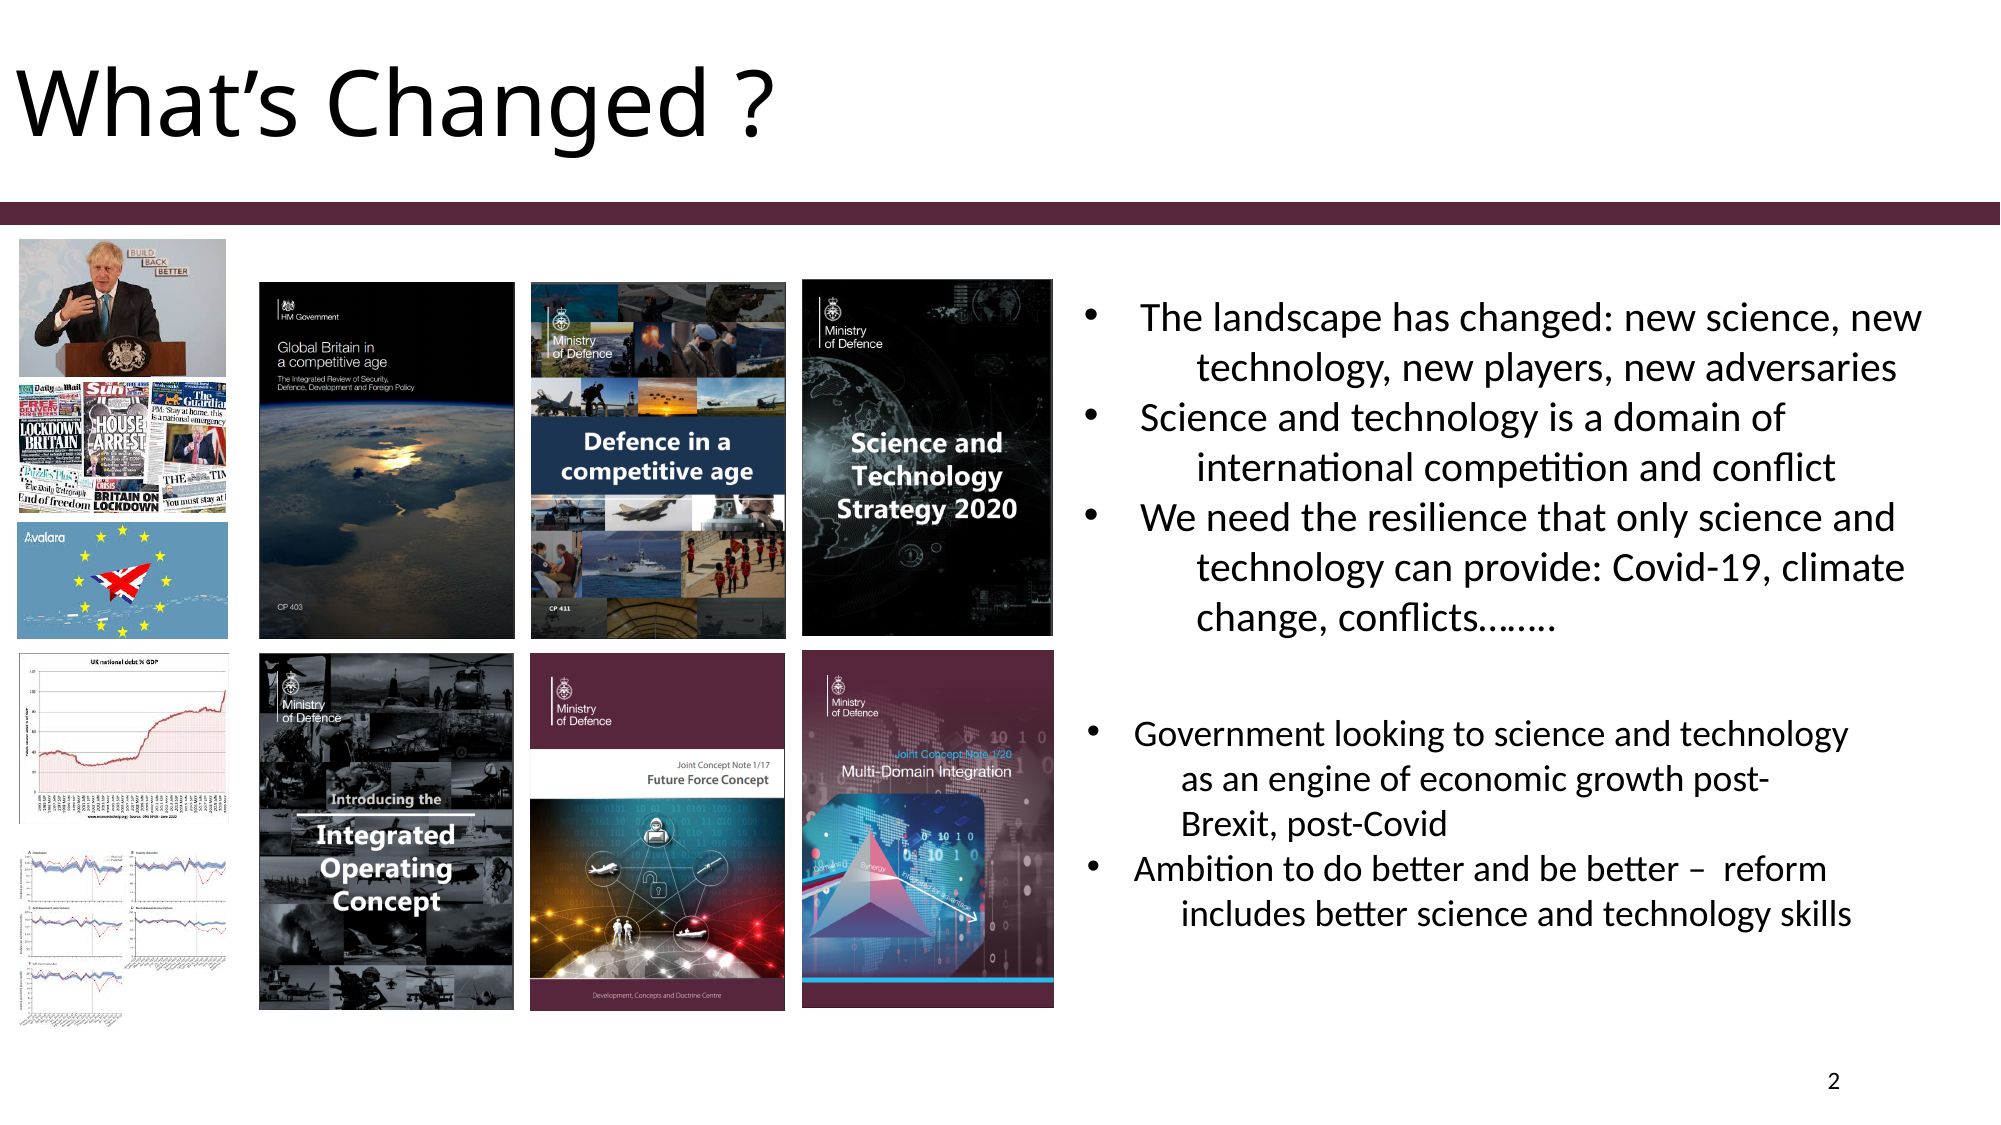

# What’s Changed ?
The landscape has changed: new science, new technology, new players, new adversaries
Science and technology is a domain of international competition and conflict
We need the resilience that only science and technology can provide: Covid-19, climate change, conflicts……..
Government looking to science and technology as an engine of economic growth post-Brexit, post-Covid
Ambition to do better and be better – reform includes better science and technology skills